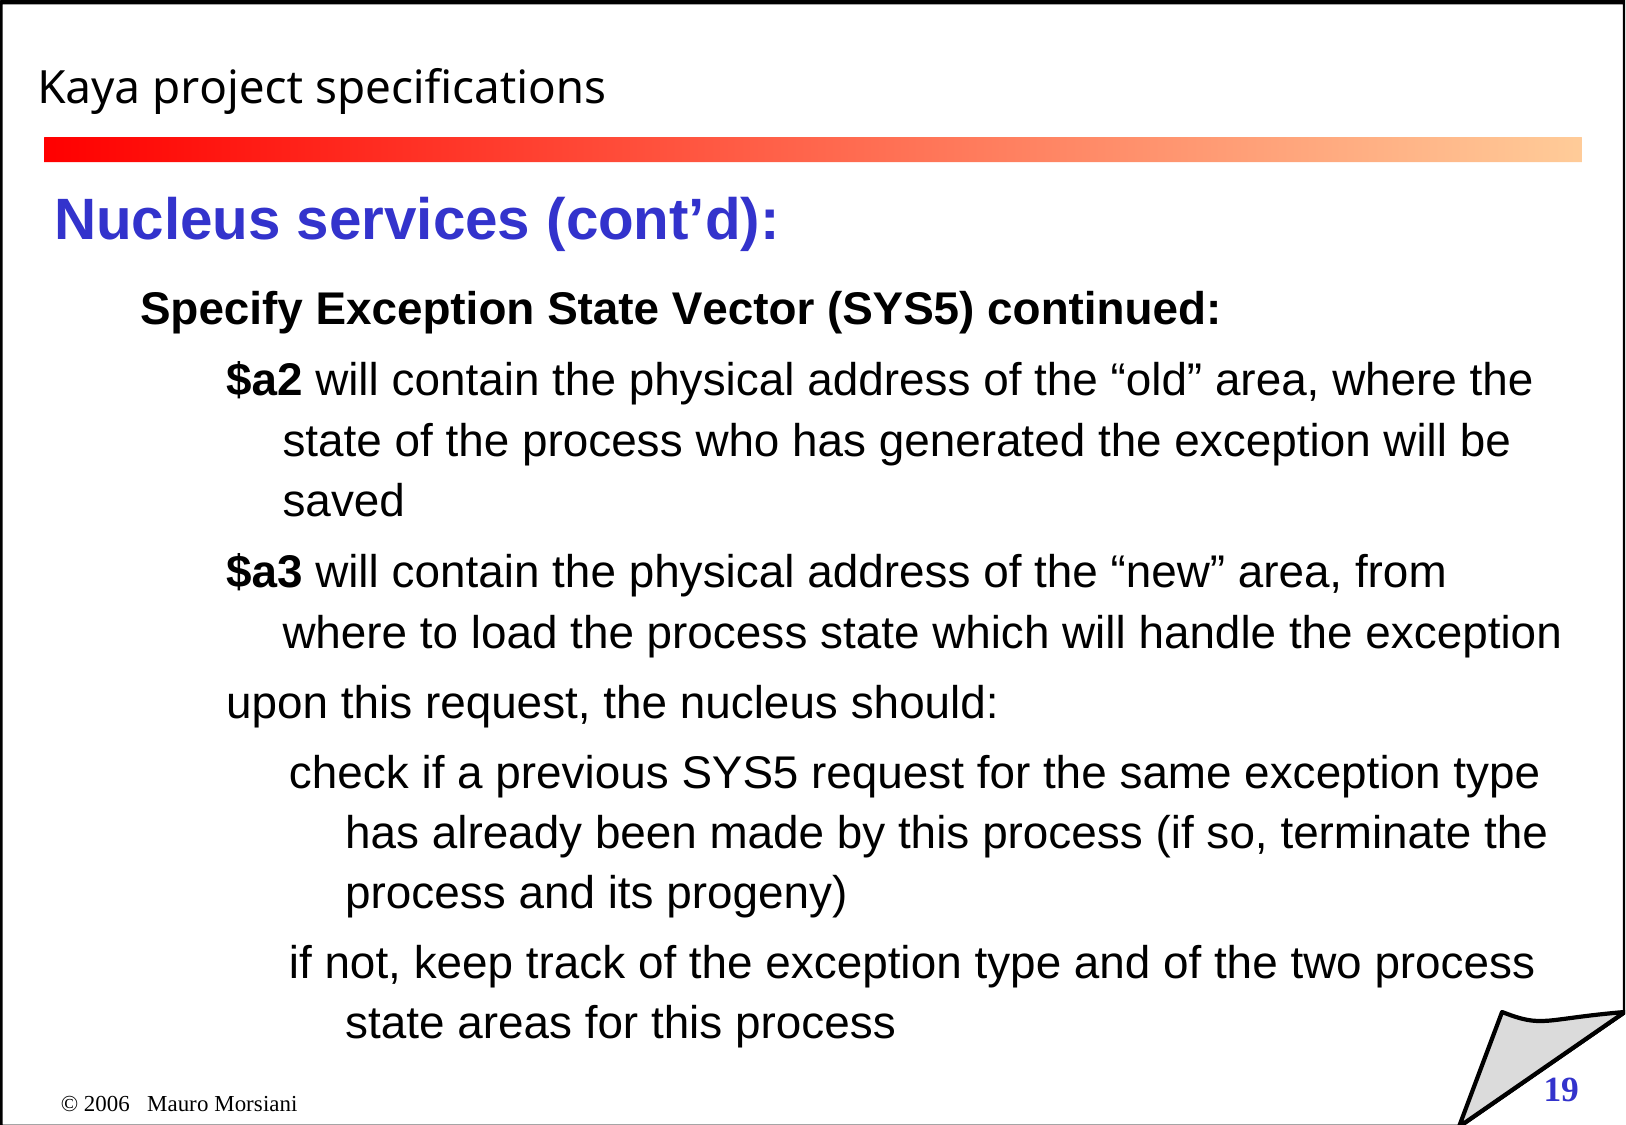

# Kaya project specifications
Nucleus services (cont’d):
Specify Exception State Vector (SYS5) continued:
$a2 will contain the physical address of the “old” area, where the state of the process who has generated the exception will be saved
$a3 will contain the physical address of the “new” area, from where to load the process state which will handle the exception
upon this request, the nucleus should:
check if a previous SYS5 request for the same exception type has already been made by this process (if so, terminate the process and its progeny)
if not, keep track of the exception type and of the two process state areas for this process